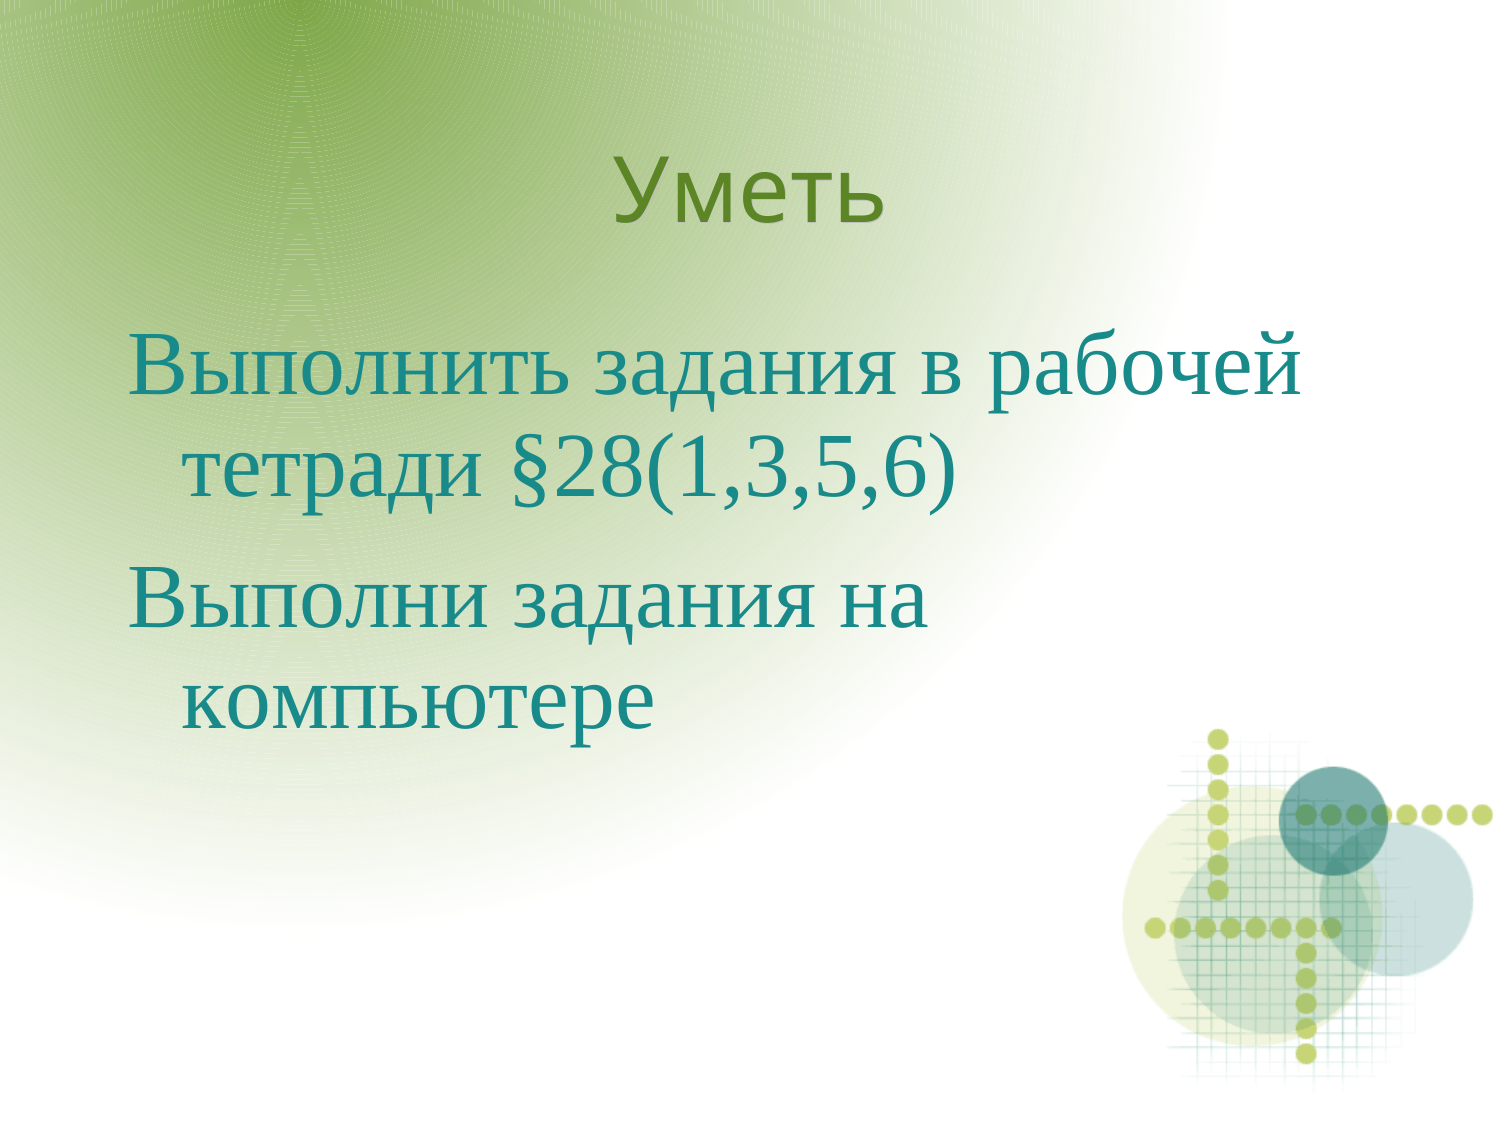

# Уметь
Выполнить задания в рабочей тетради §28(1,3,5,6)
Выполни задания на компьютере